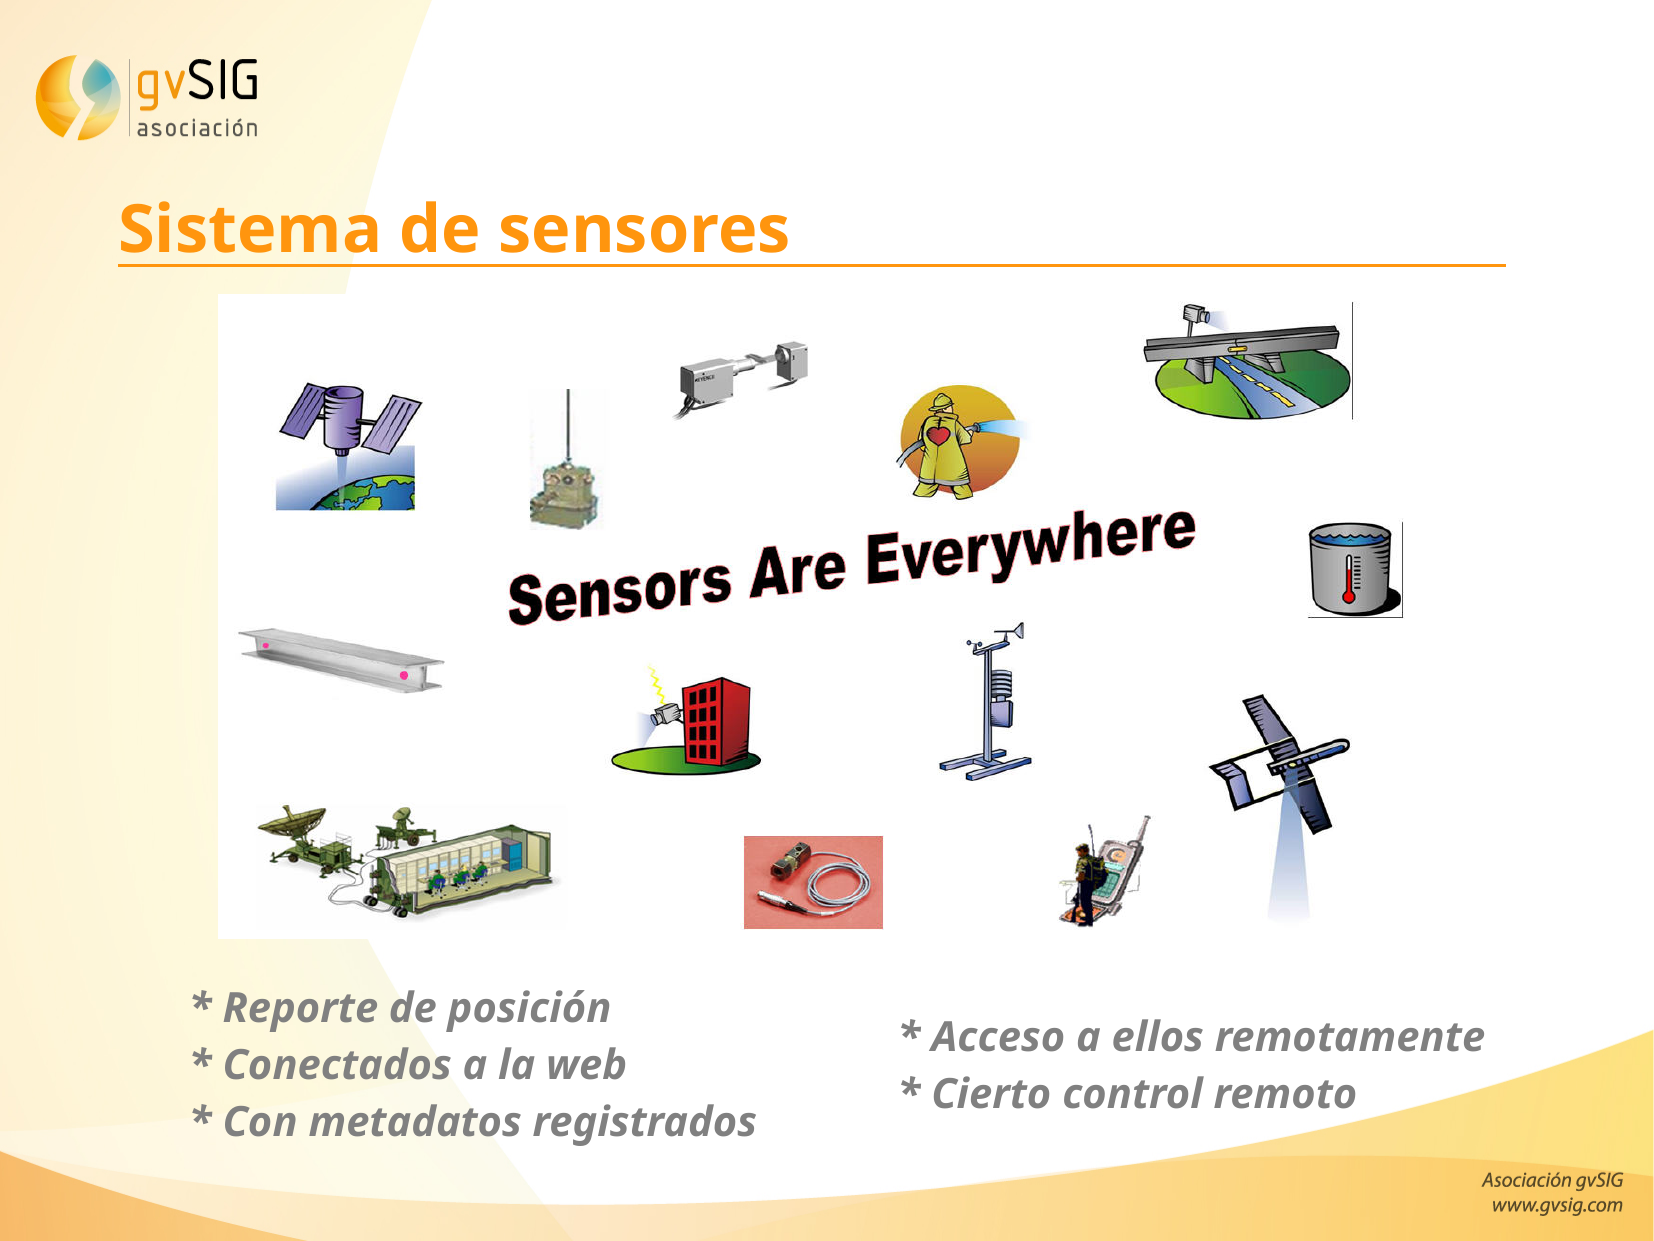

# Sistema de sensores
* Reporte de posición
* Conectados a la web
* Con metadatos registrados
* Acceso a ellos remotamente
* Cierto control remoto